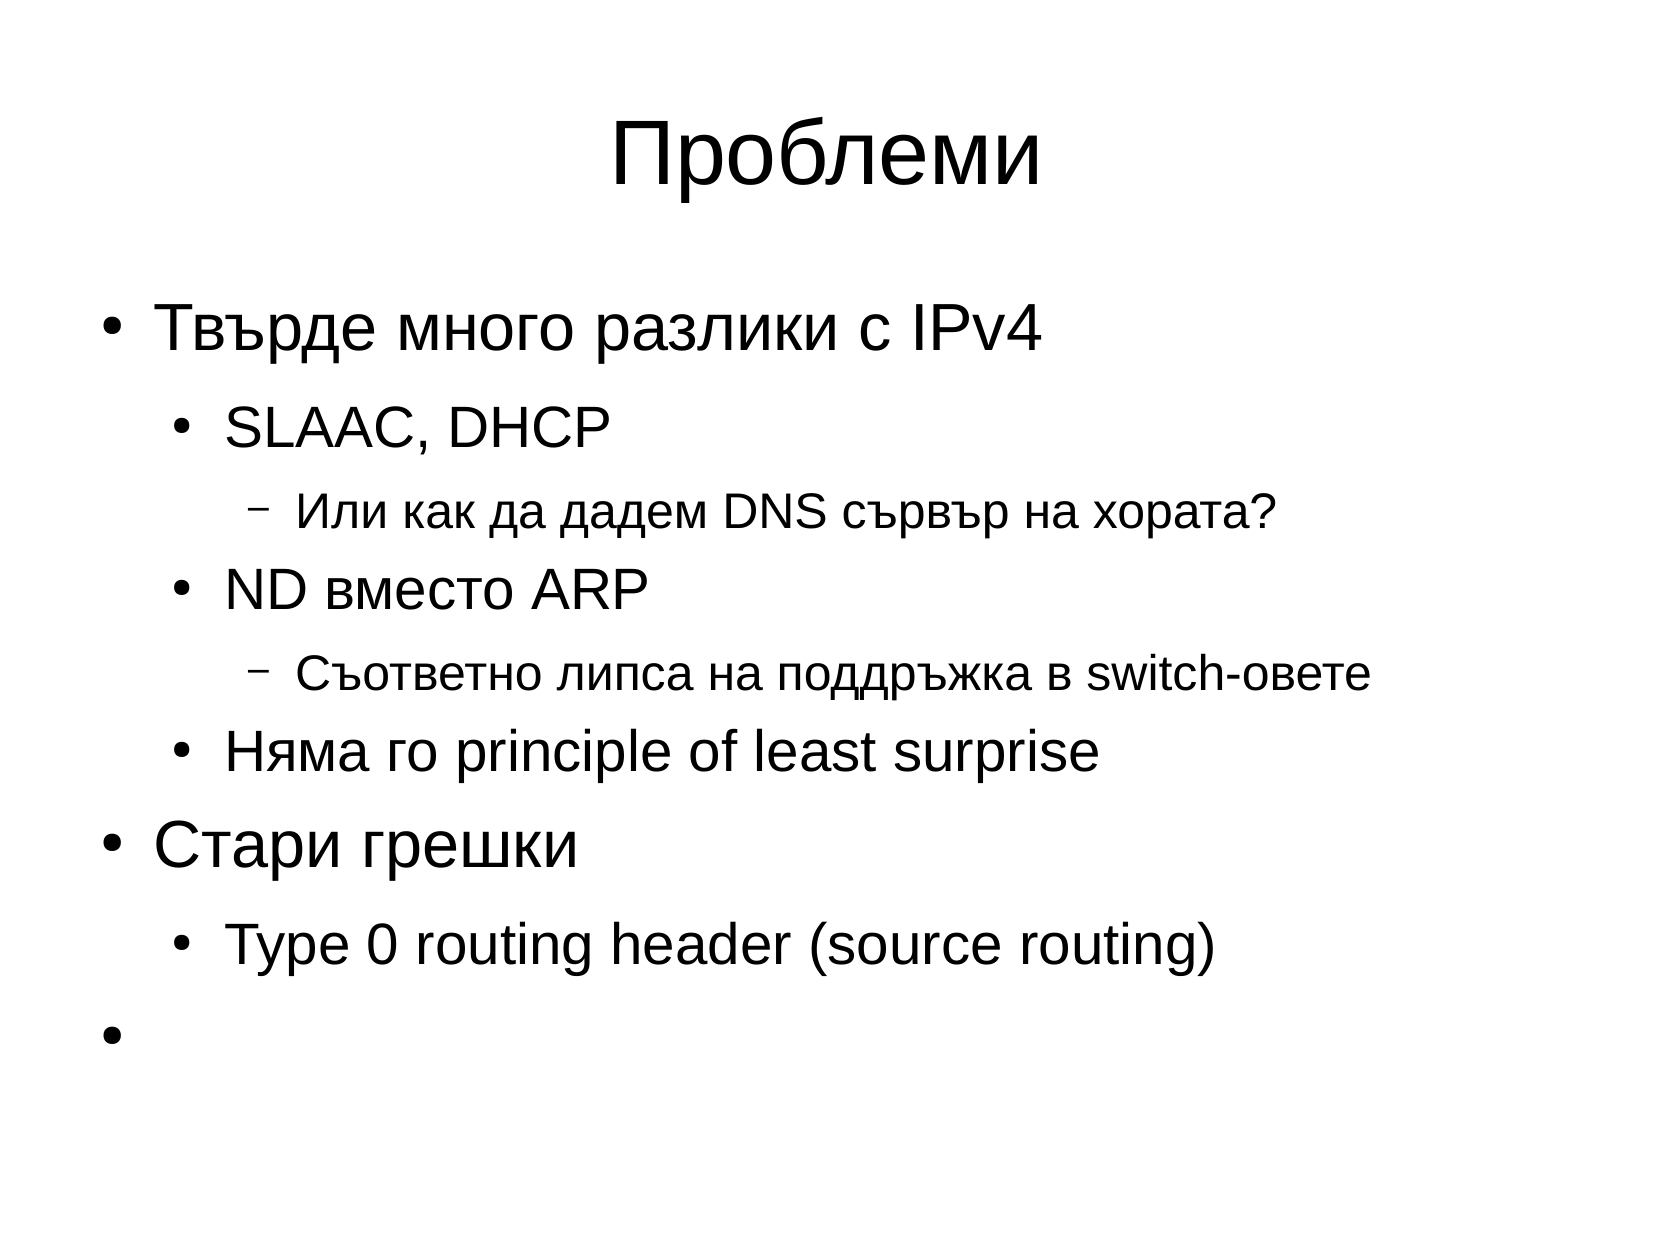

# Проблеми
Твърде много разлики с IPv4
SLAAC, DHCP
Или как да дадем DNS сървър на хората?
ND вместо ARP
Съответно липса на поддръжка в switch-овете
Няма го principle of least surprise
Стари грешки
Type 0 routing header (source routing)